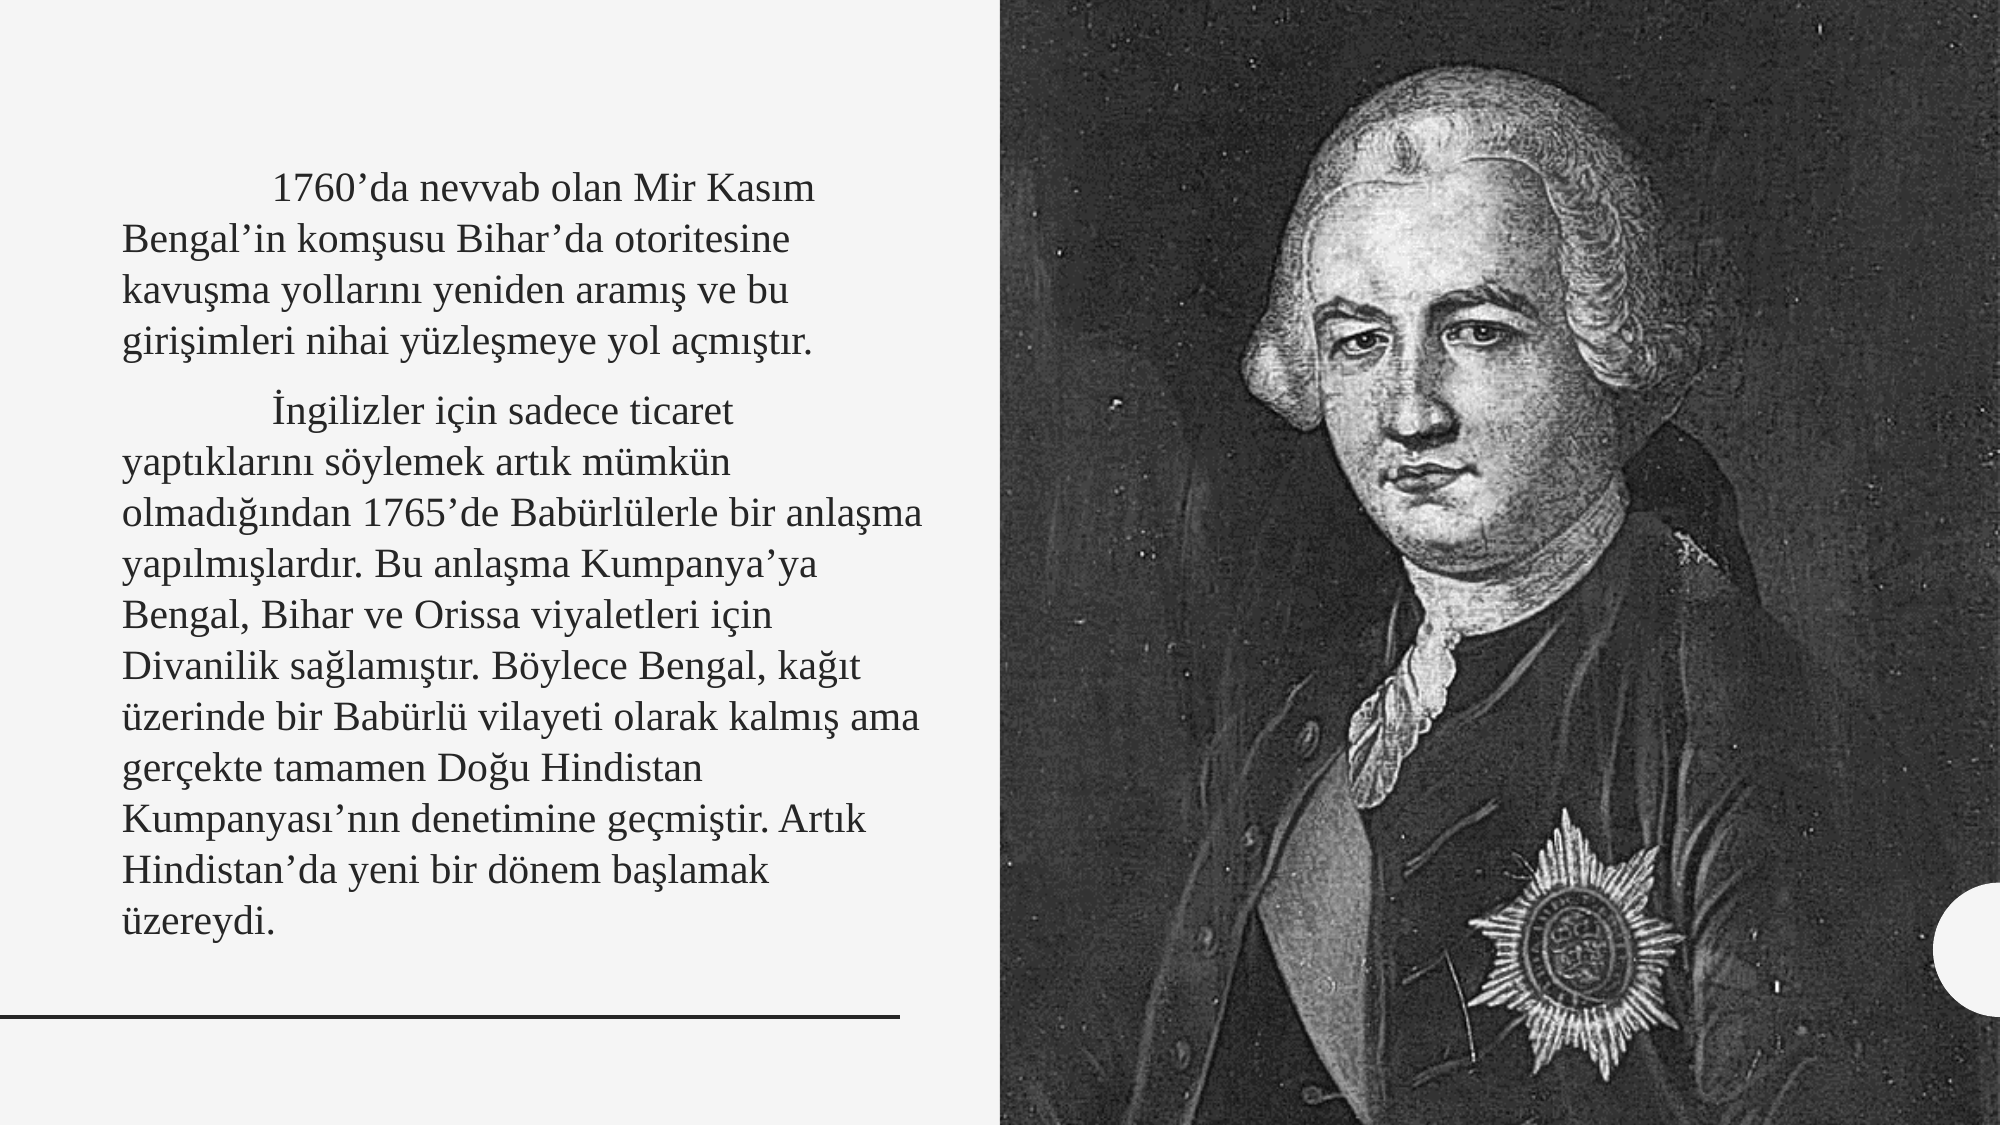

1760’da nevvab olan Mir Kasım Bengal’in komşusu Bihar’da otoritesine kavuşma yollarını yeniden aramış ve bu girişimleri nihai yüzleşmeye yol açmıştır.
		İngilizler için sadece ticaret yaptıklarını söylemek artık mümkün olmadığından 1765’de Babürlülerle bir anlaşma yapılmışlardır. Bu anlaşma Kumpanya’ya Bengal, Bihar ve Orissa viyaletleri için Divanilik sağlamıştır. Böylece Bengal, kağıt üzerinde bir Babürlü vilayeti olarak kalmış ama gerçekte tamamen Doğu Hindistan Kumpanyası’nın denetimine geçmiştir. Artık Hindistan’da yeni bir dönem başlamak üzereydi.